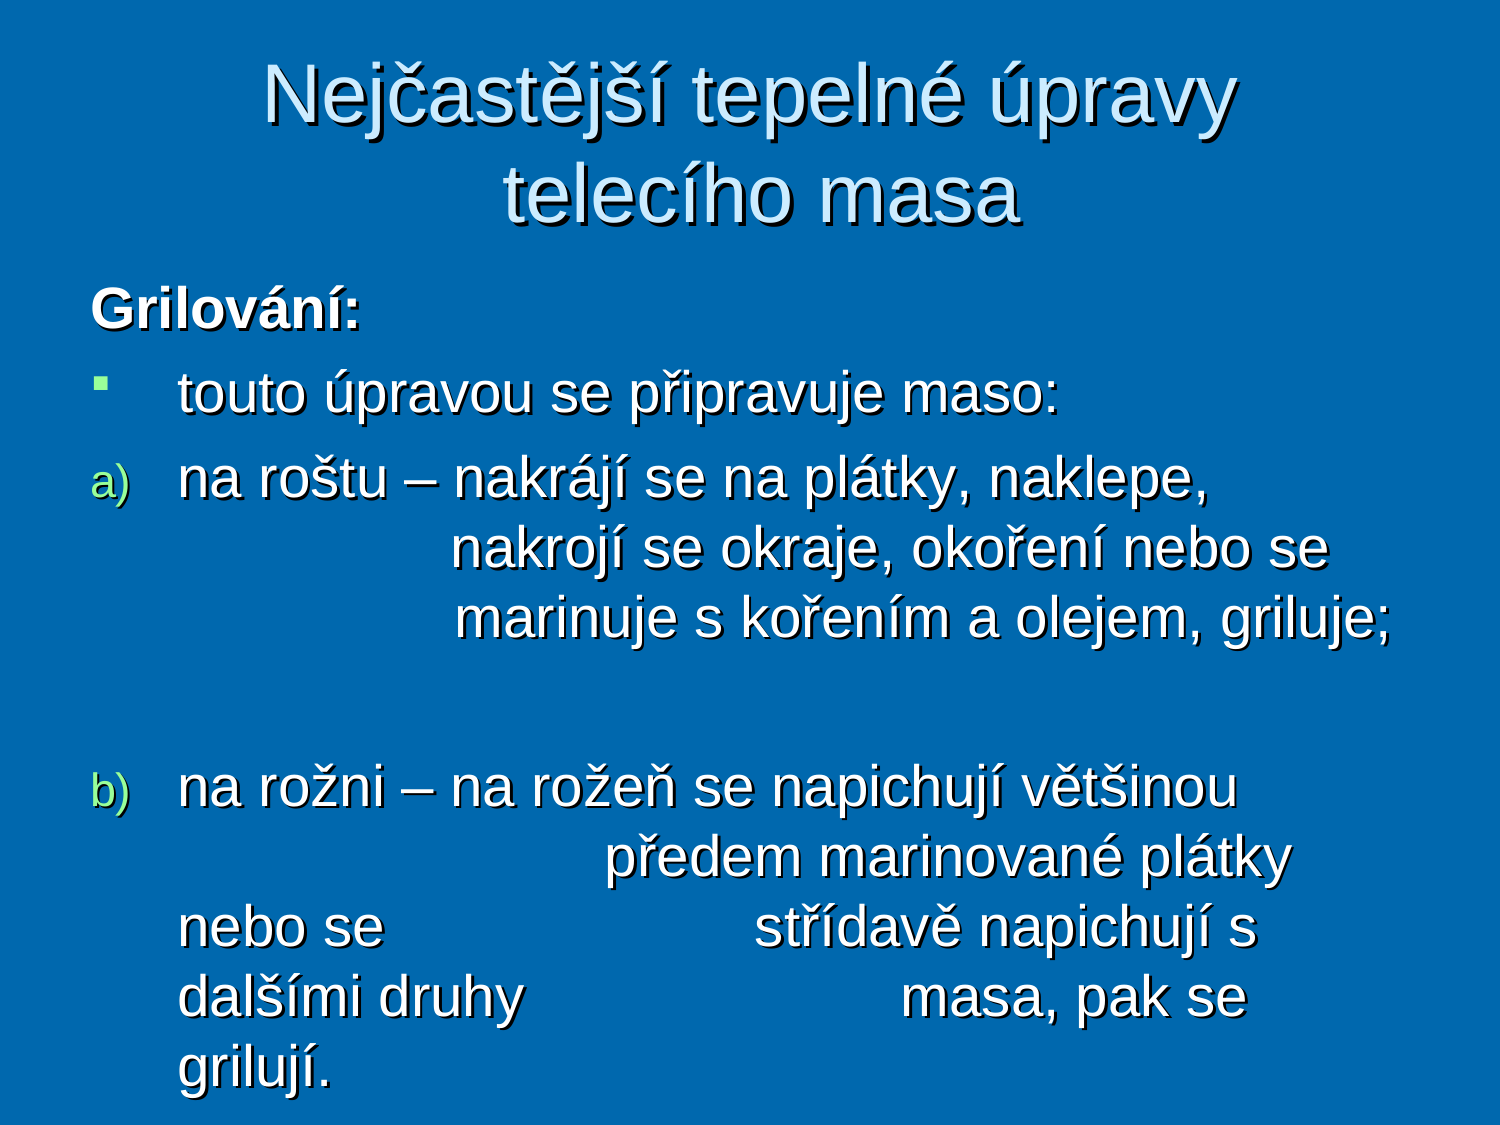

# Nejčastější tepelné úpravy telecího masa
Grilování:
touto úpravou se připravuje maso:
na roštu – nakrájí se na plátky, naklepe, 	 nakrojí se okraje, okoření nebo se 		 marinuje s kořením a olejem, griluje;
na rožni – na rožeň se napichují většinou 		 předem marinované plátky nebo se 		 střídavě napichují s dalšími druhy 	 masa, pak se grilují.